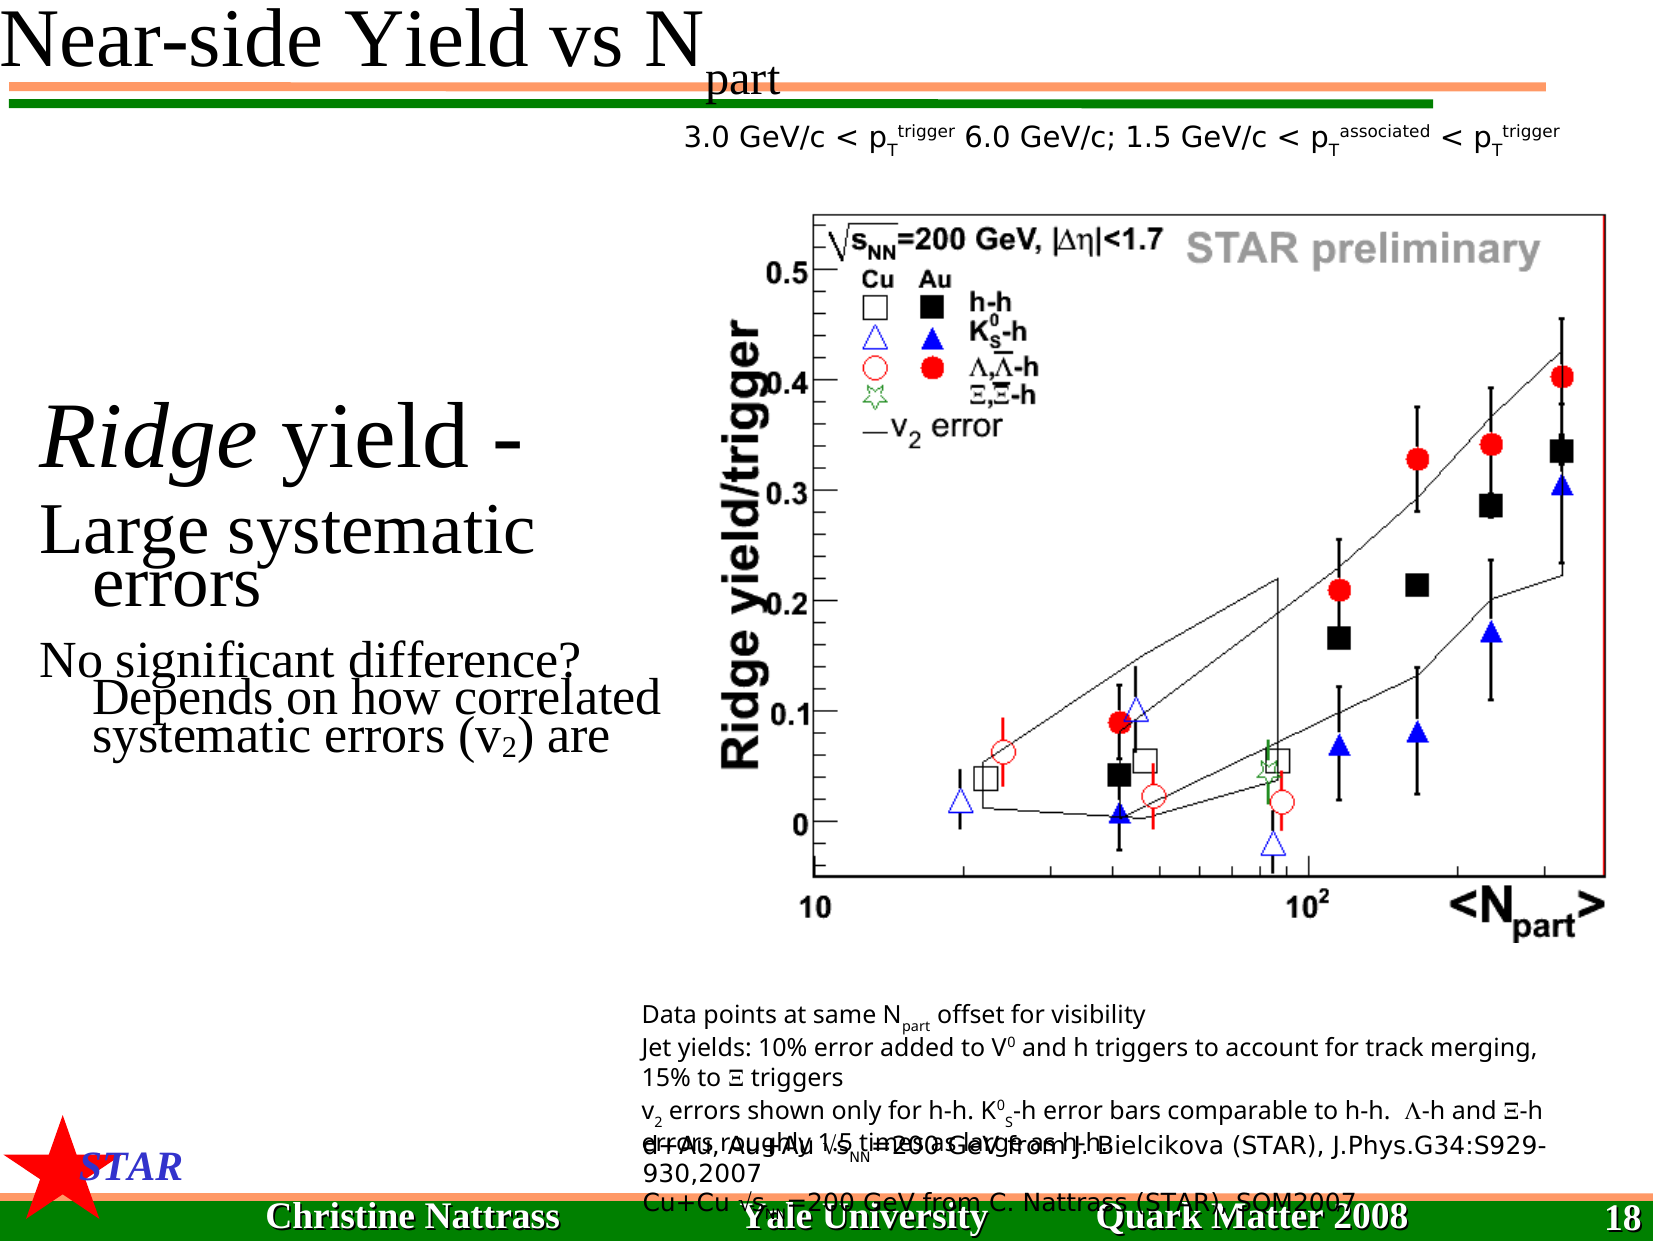

Near-side Yield vs Npart
3.0 GeV/c < pTtrigger 6.0 GeV/c; 1.5 GeV/c < pTassociated < pTtrigger
Ridge yield -
Large systematic errors
No significant difference? Depends on how correlated systematic errors (v2) are
Data points at same Npart offset for visibility
Jet yields: 10% error added to V0 and h triggers to account for track merging, 15% to  triggers
v2 errors shown only for h-h. K0S-h error bars comparable to h-h. -h and -h errors roughly 1.5 times as large as h-h.
d+Au, Au+Au √sNN=200 GeV from J. Bielcikova (STAR), J.Phys.G34:S929-930,2007
Cu+Cu √sNN=200 GeV from C. Nattrass (STAR), SQM2007